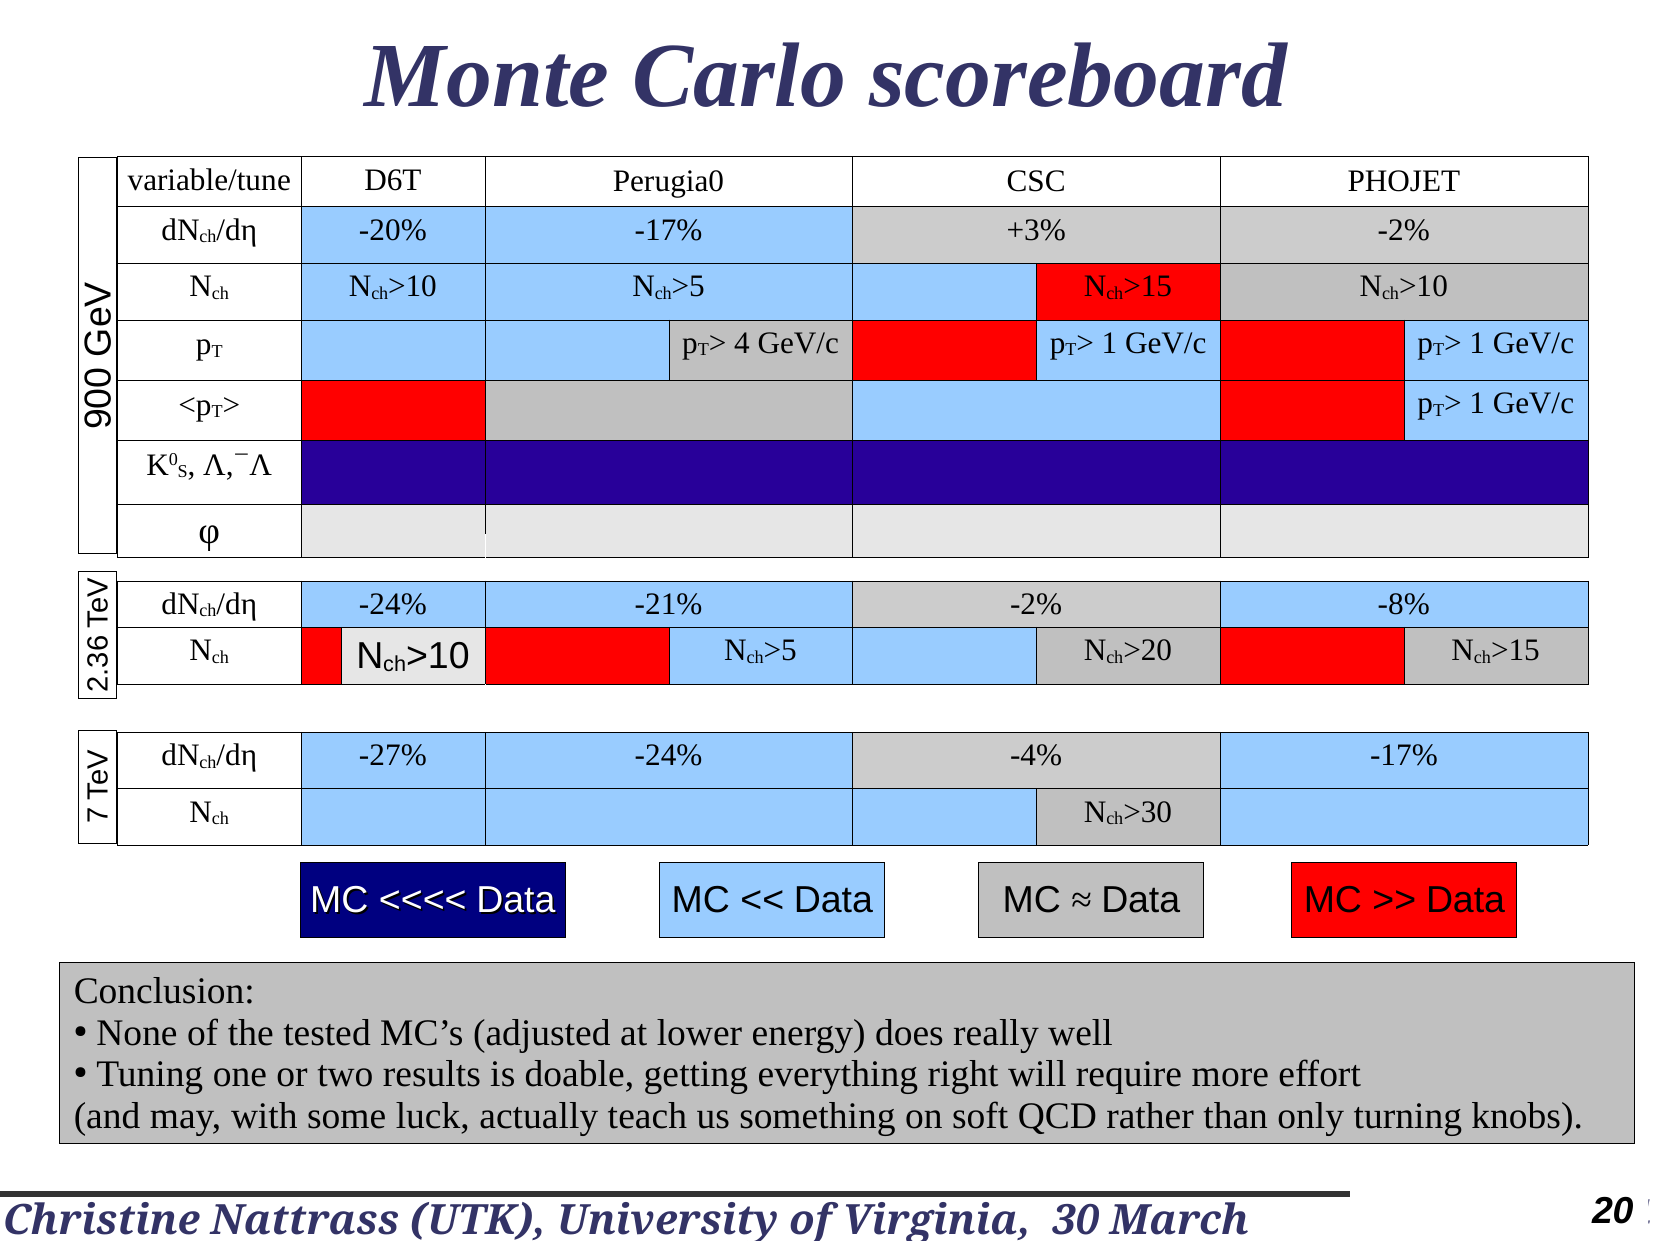

# Monte Carlo scoreboard
| variable/tune | D6T | Perugia0 | | CSC | | PHOJET | |
| --- | --- | --- | --- | --- | --- | --- | --- |
| dNch/dη | -20% | -17% | | +3% | | -2% | |
| Nch | Nch>10 | Nch>5 | | | Nch>15 | Nch>10 | |
| pT | | | pT> 4 GeV/c | | pT> 1 GeV/c | | pT> 1 GeV/c |
| <pT> | | | | | | | pT> 1 GeV/c |
| K0S, Λ,`Λ | | | | | | | |
| φ | | | | | | | |
900 GeV
| | | | | | | | | |
| --- | --- | --- | --- | --- | --- | --- | --- | --- |
| dNch/dη | -24% | | -21% | | -2% | | -8% | |
| Nch | | Nch>10 | | Nch>5 | | Nch>20 | | Nch>15 |
| | | | | | | | | |
| | | | | | | | | |
| | | | | | | | | |
| | | | | | | | | |
2.36 TeV
| | | | | | | | |
| --- | --- | --- | --- | --- | --- | --- | --- |
| dNch/dη | -27% | -24% | | -4% | | -17% | |
| Nch | | | | | Nch>30 | | |
| | | | | | | | |
| | | | | | | | |
| | | | | | | | |
| | | | | | | | |
7 TeV
MC <<<< Data
MC << Data
MC ≈ Data
MC >> Data
Conclusion:
 None of the tested MC’s (adjusted at lower energy) does really well
 Tuning one or two results is doable, getting everything right will require more effort
(and may, with some luck, actually teach us something on soft QCD rather than only turning knobs).
20